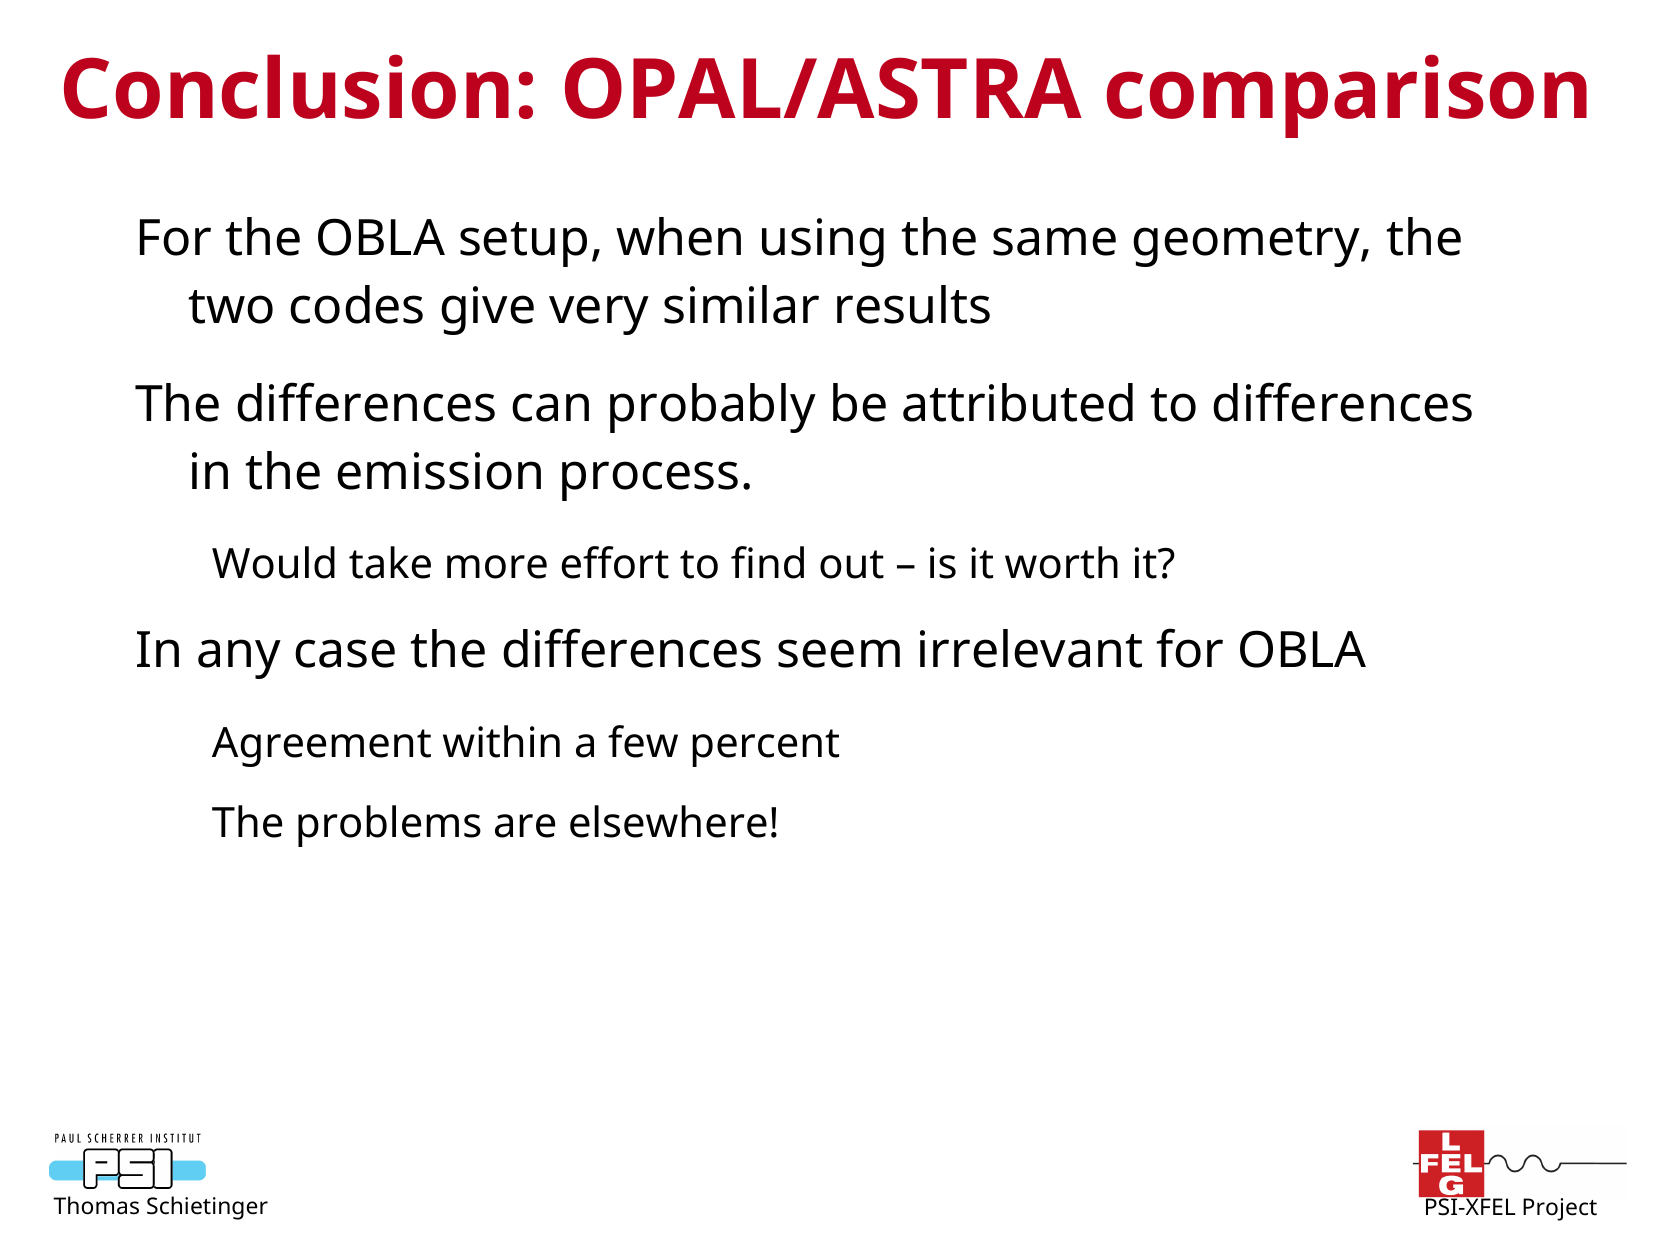

# Conclusion: OPAL/ASTRA comparison
For the OBLA setup, when using the same geometry, the two codes give very similar results
The differences can probably be attributed to differences in the emission process.
Would take more effort to find out – is it worth it?
In any case the differences seem irrelevant for OBLA
Agreement within a few percent
The problems are elsewhere!